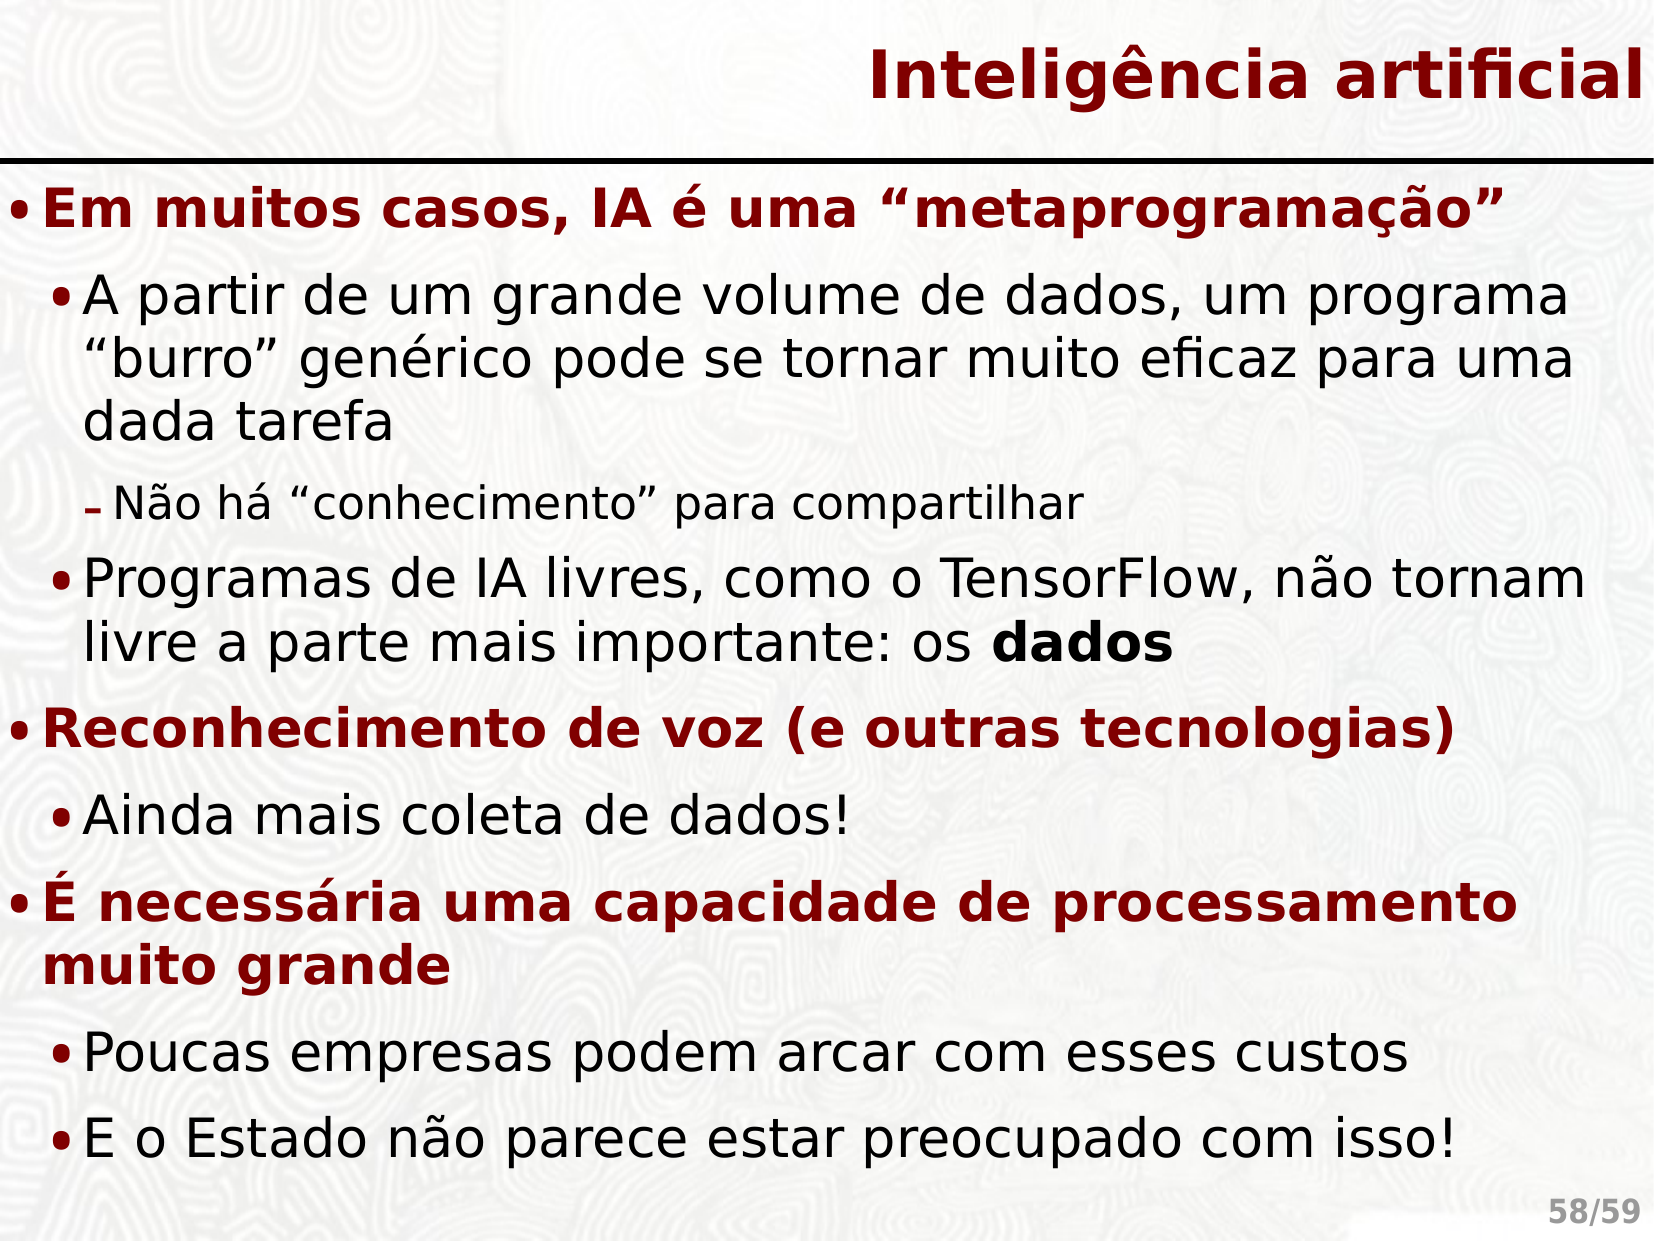

# Inteligência artificial
Em muitos casos, IA é uma “metaprogramação”
A partir de um grande volume de dados, um programa “burro” genérico pode se tornar muito eficaz para uma dada tarefa
Não há “conhecimento” para compartilhar
Programas de IA livres, como o TensorFlow, não tornam livre a parte mais importante: os dados
Reconhecimento de voz (e outras tecnologias)
Ainda mais coleta de dados!
É necessária uma capacidade de processamento muito grande
Poucas empresas podem arcar com esses custos
E o Estado não parece estar preocupado com isso!
58